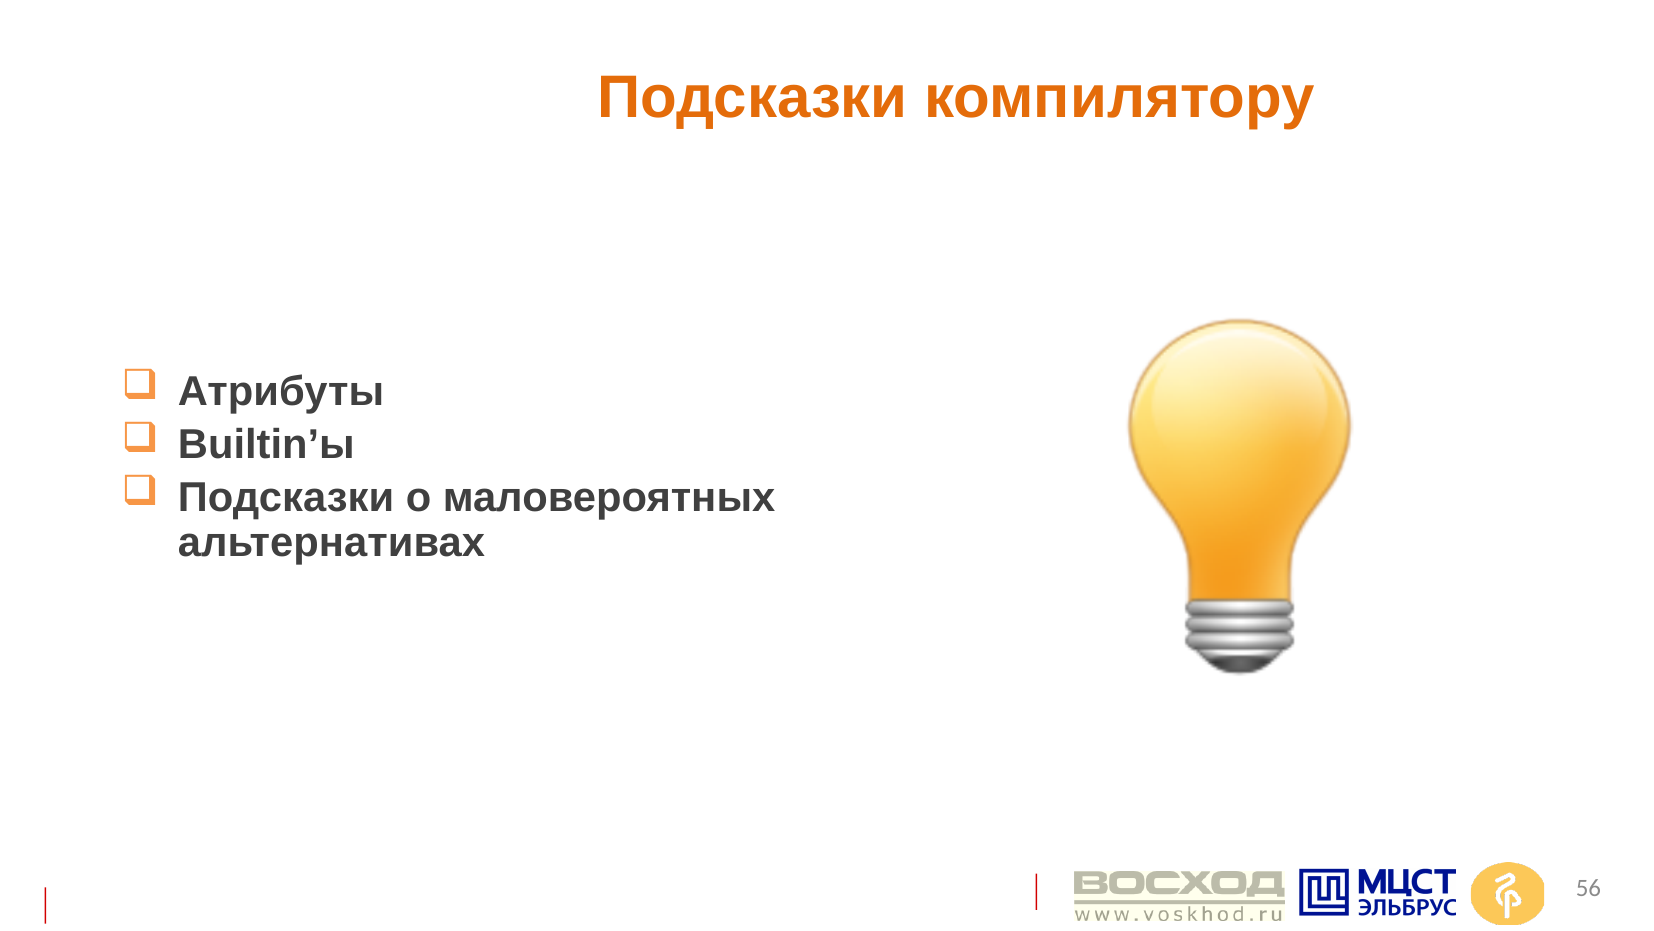

Подсказки компилятору
Атрибуты
Builtin’ы
Подсказки о маловероятных альтернативах